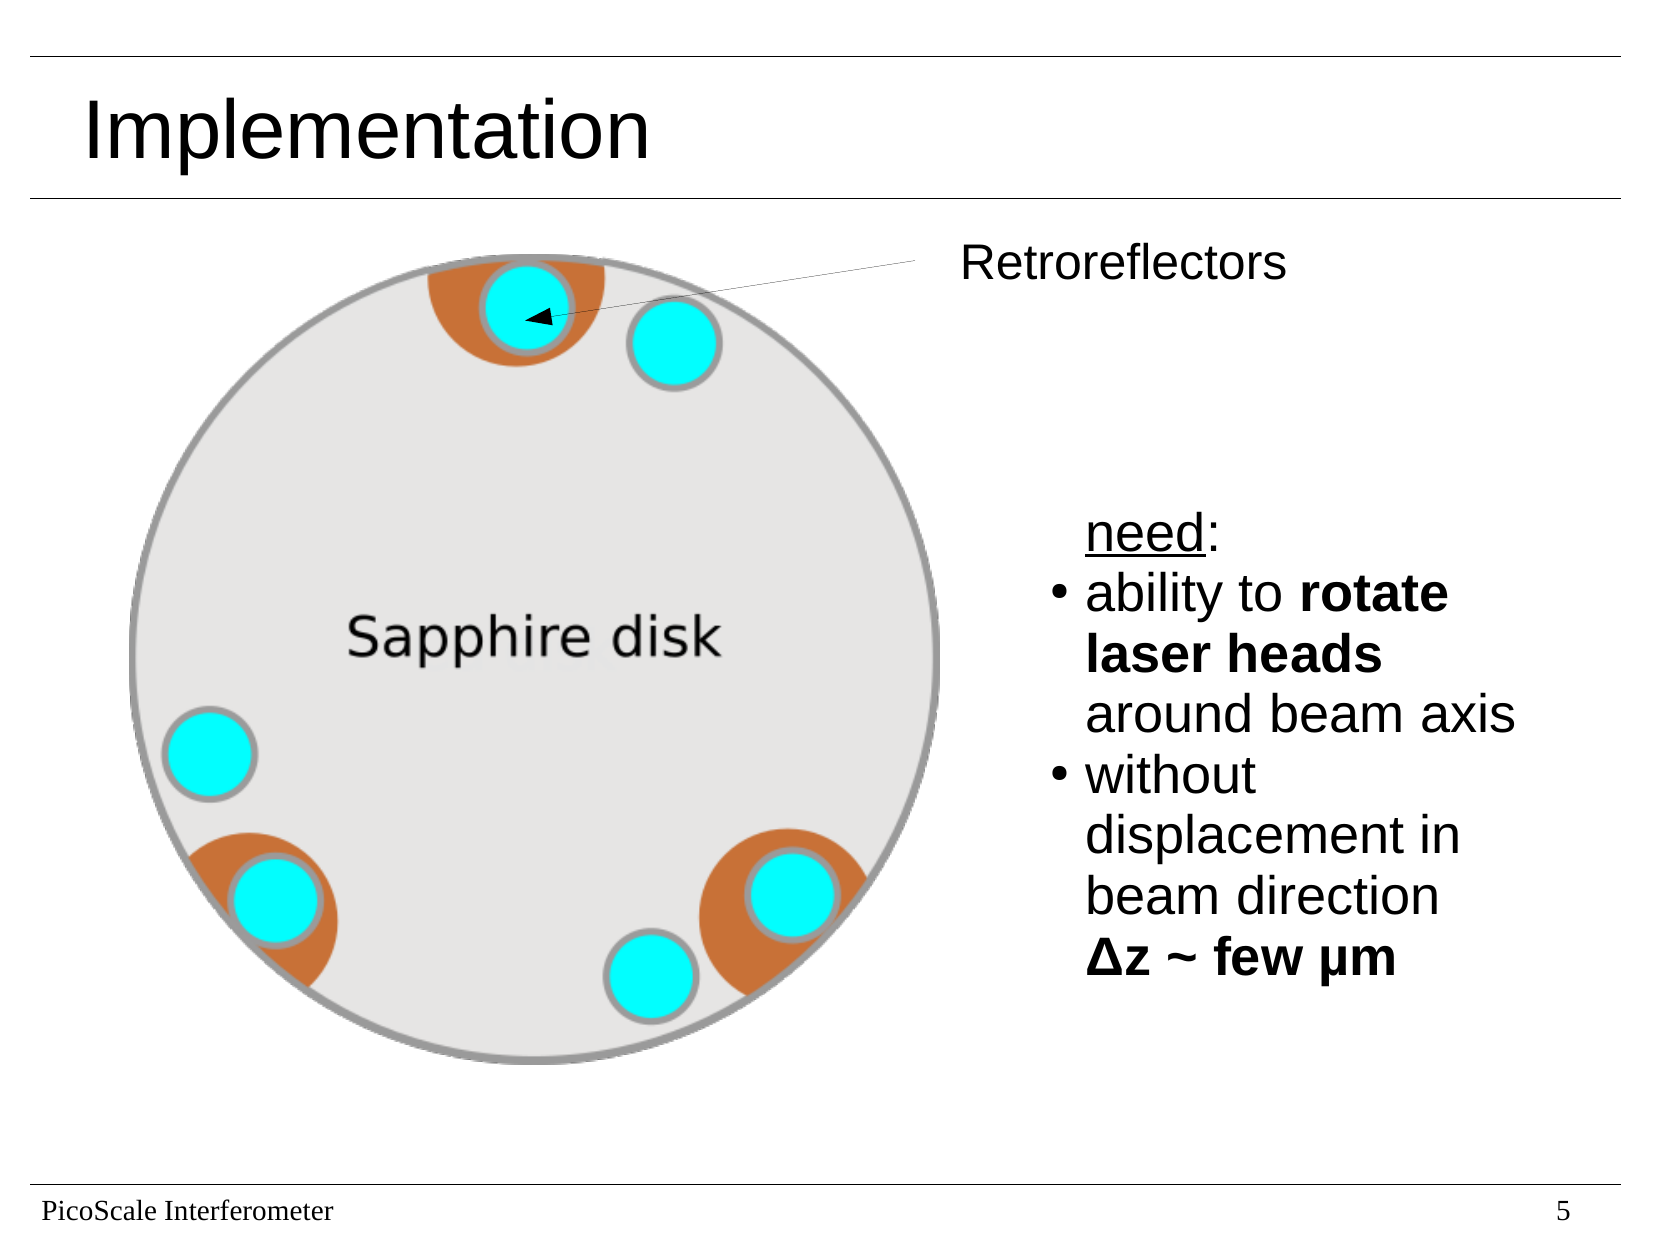

# Implementation
Retroreflectors
need:
ability to rotate laser heads around beam axis
without displacement in beam direction
Δz ~ few µm
PicoScale Interferometer
5